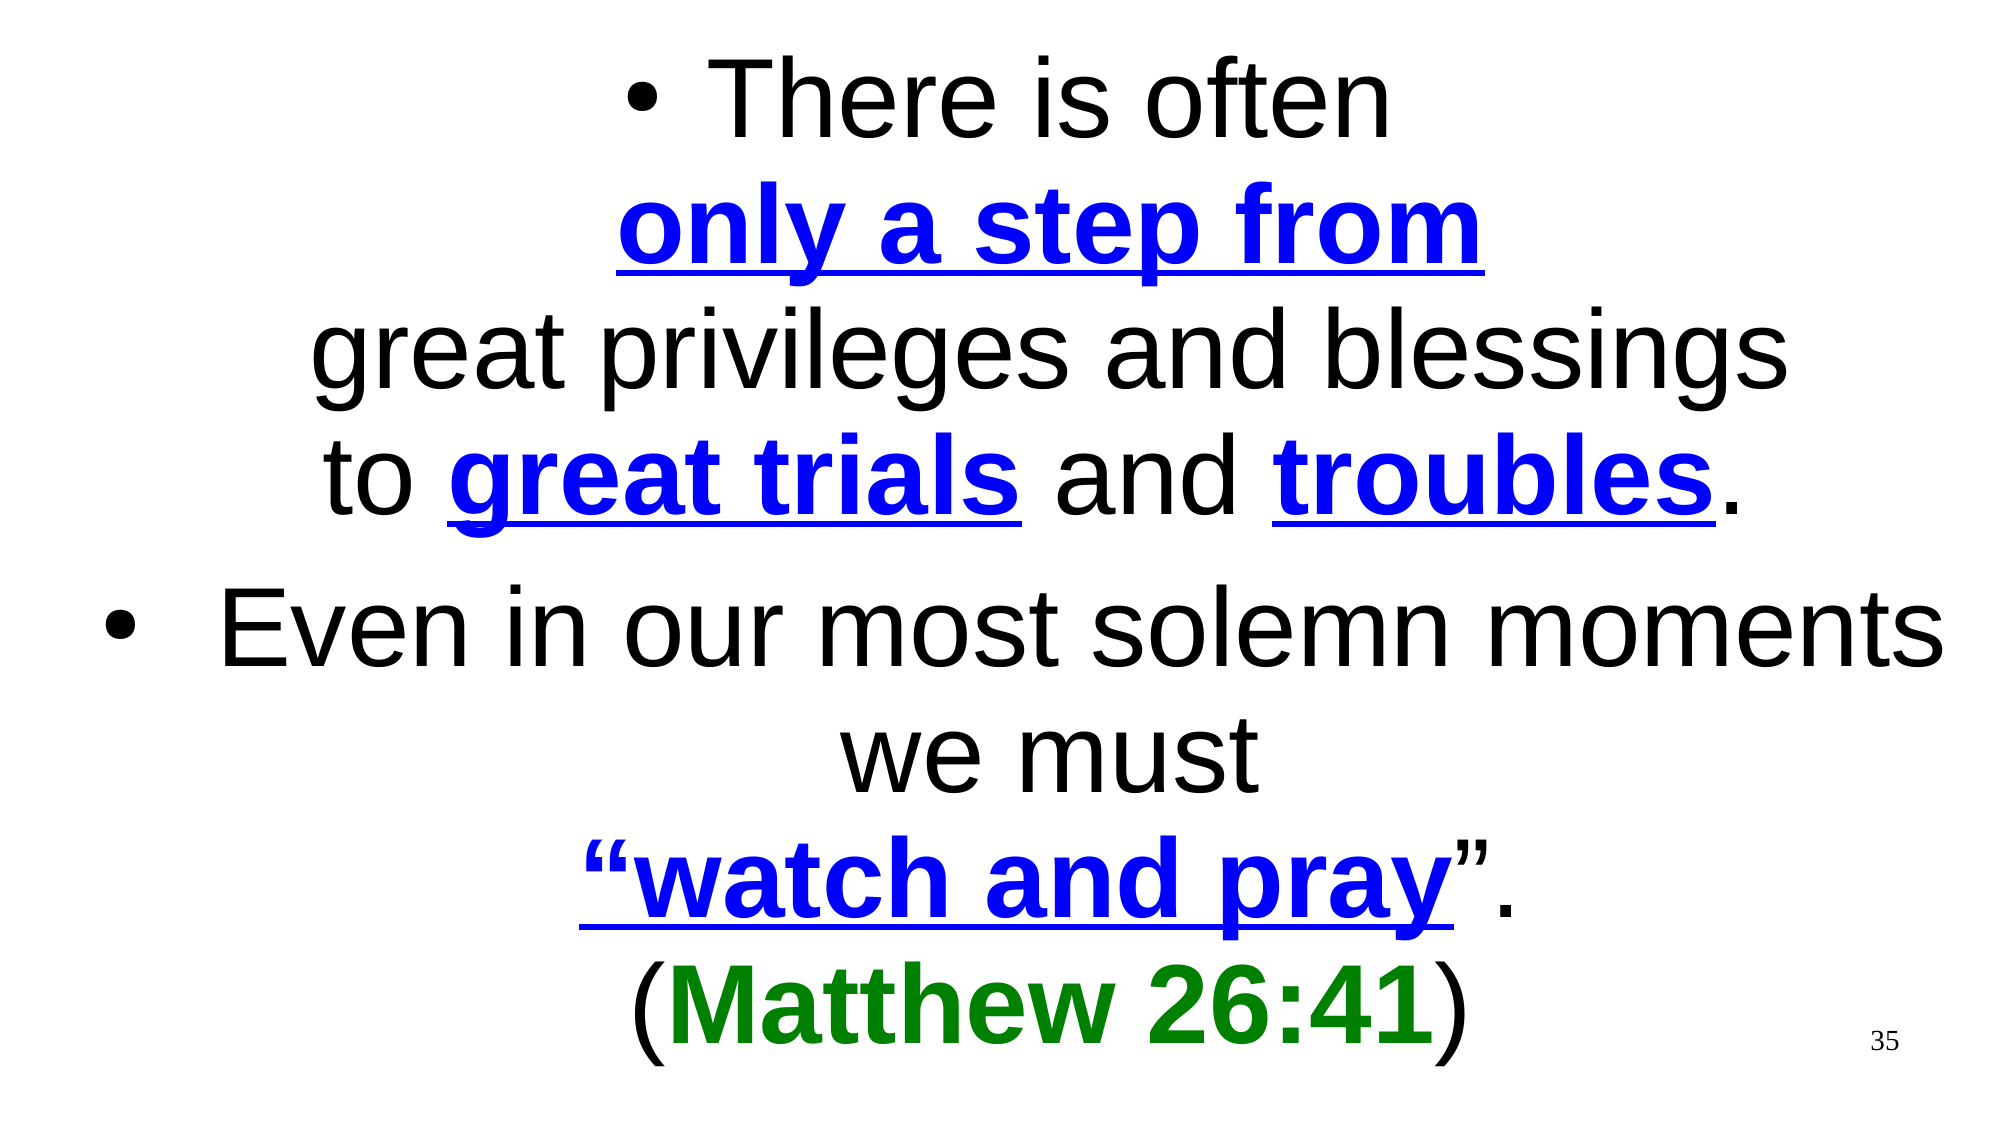

# There is often only a step from great privileges and blessings to great trials and troubles.
 Even in our most solemn moments
 we must
“watch and pray”.
(Matthew 26:41)
35